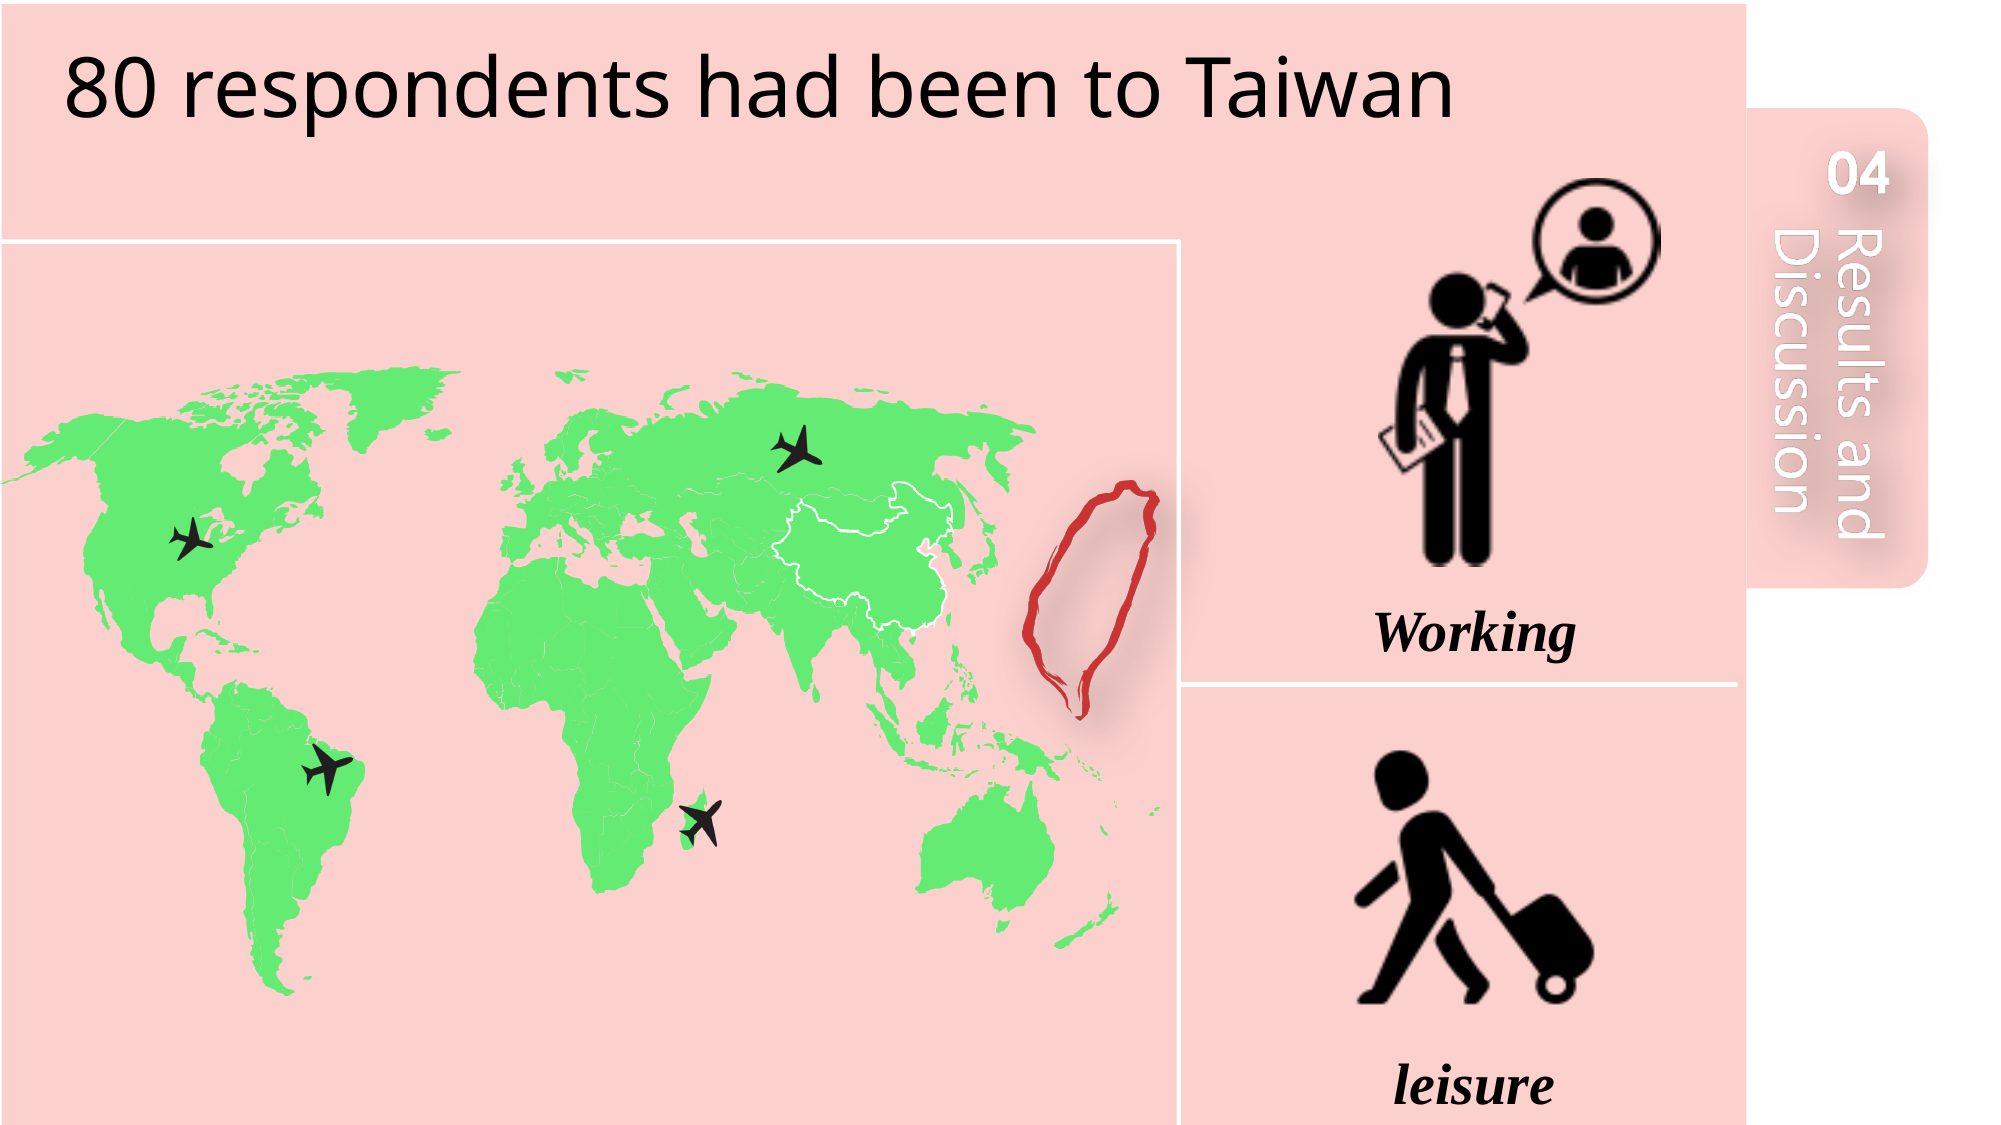

# 80 respondents had been to Taiwan
Working
leisure